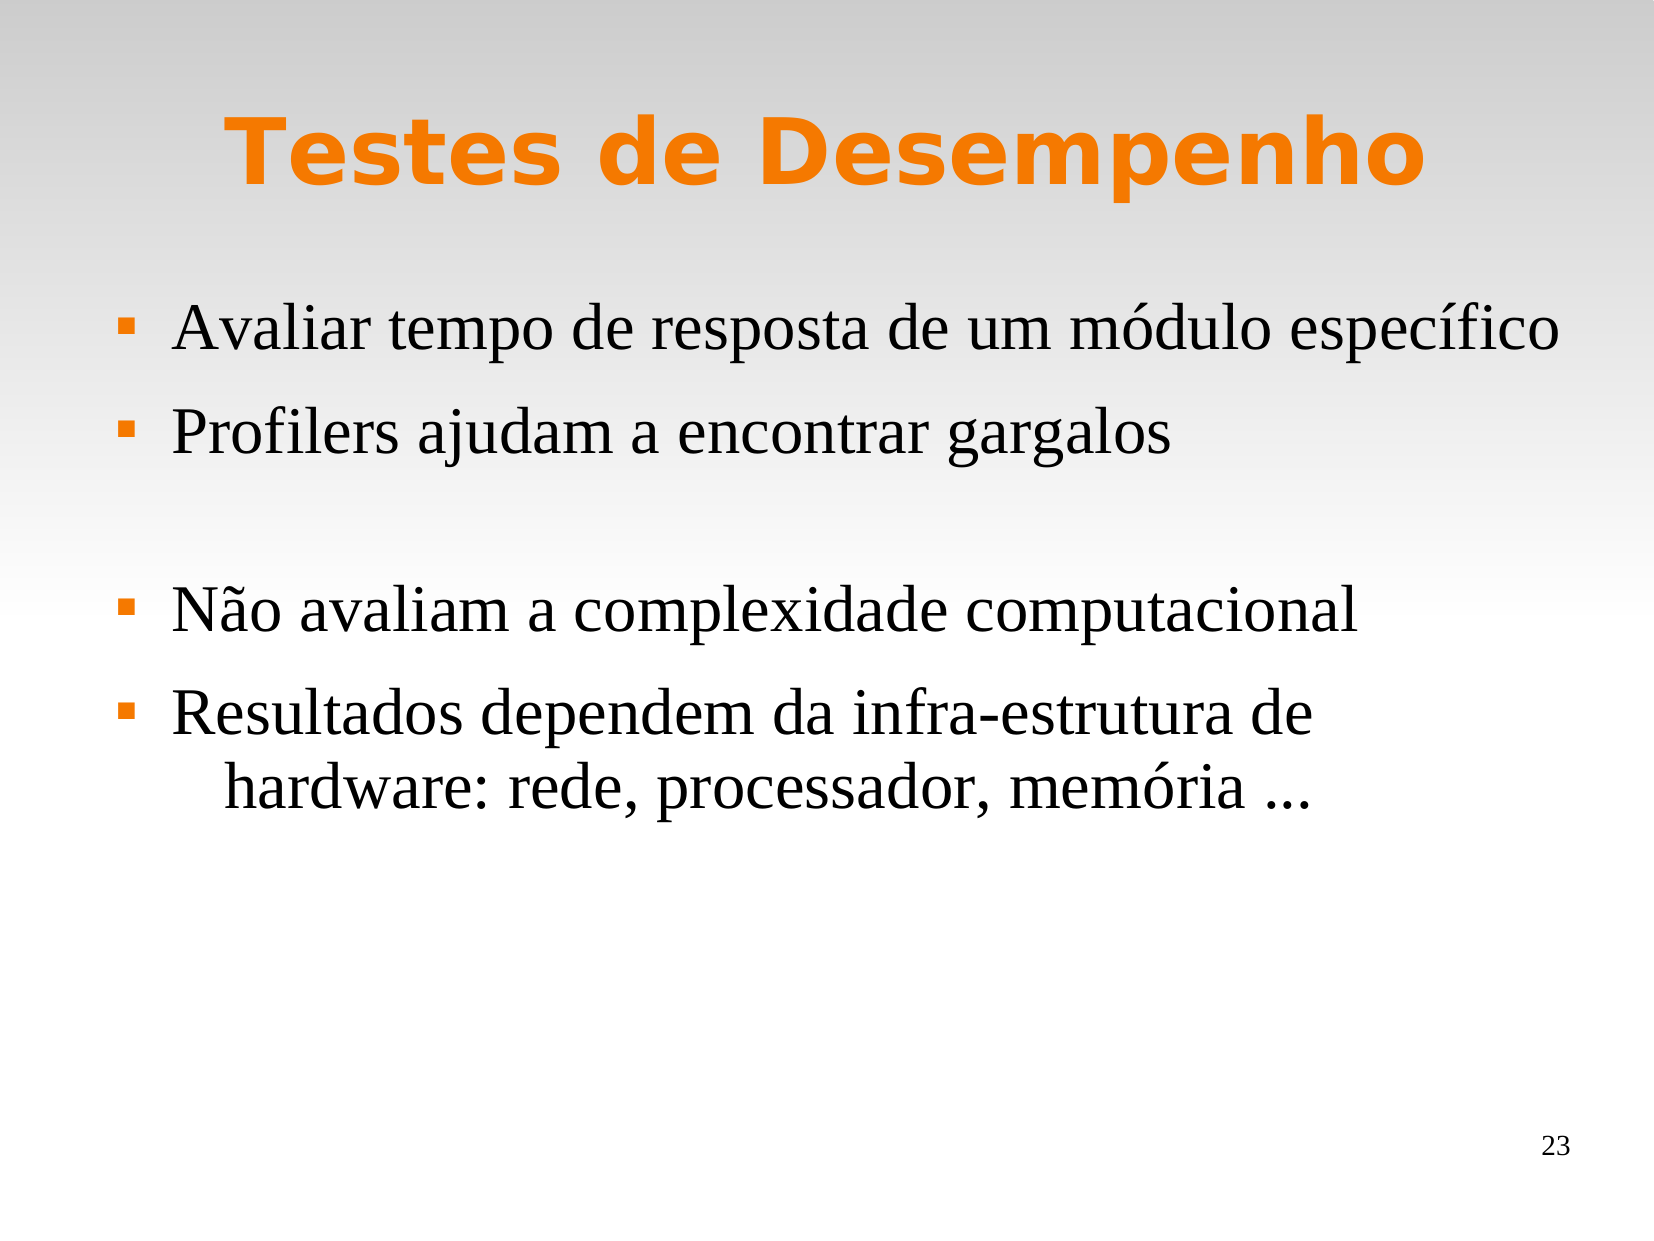

# Testes de Desempenho
Avaliar tempo de resposta de um módulo específico
Profilers ajudam a encontrar gargalos
Não avaliam a complexidade computacional
Resultados dependem da infra-estrutura de hardware: rede, processador, memória ...
23